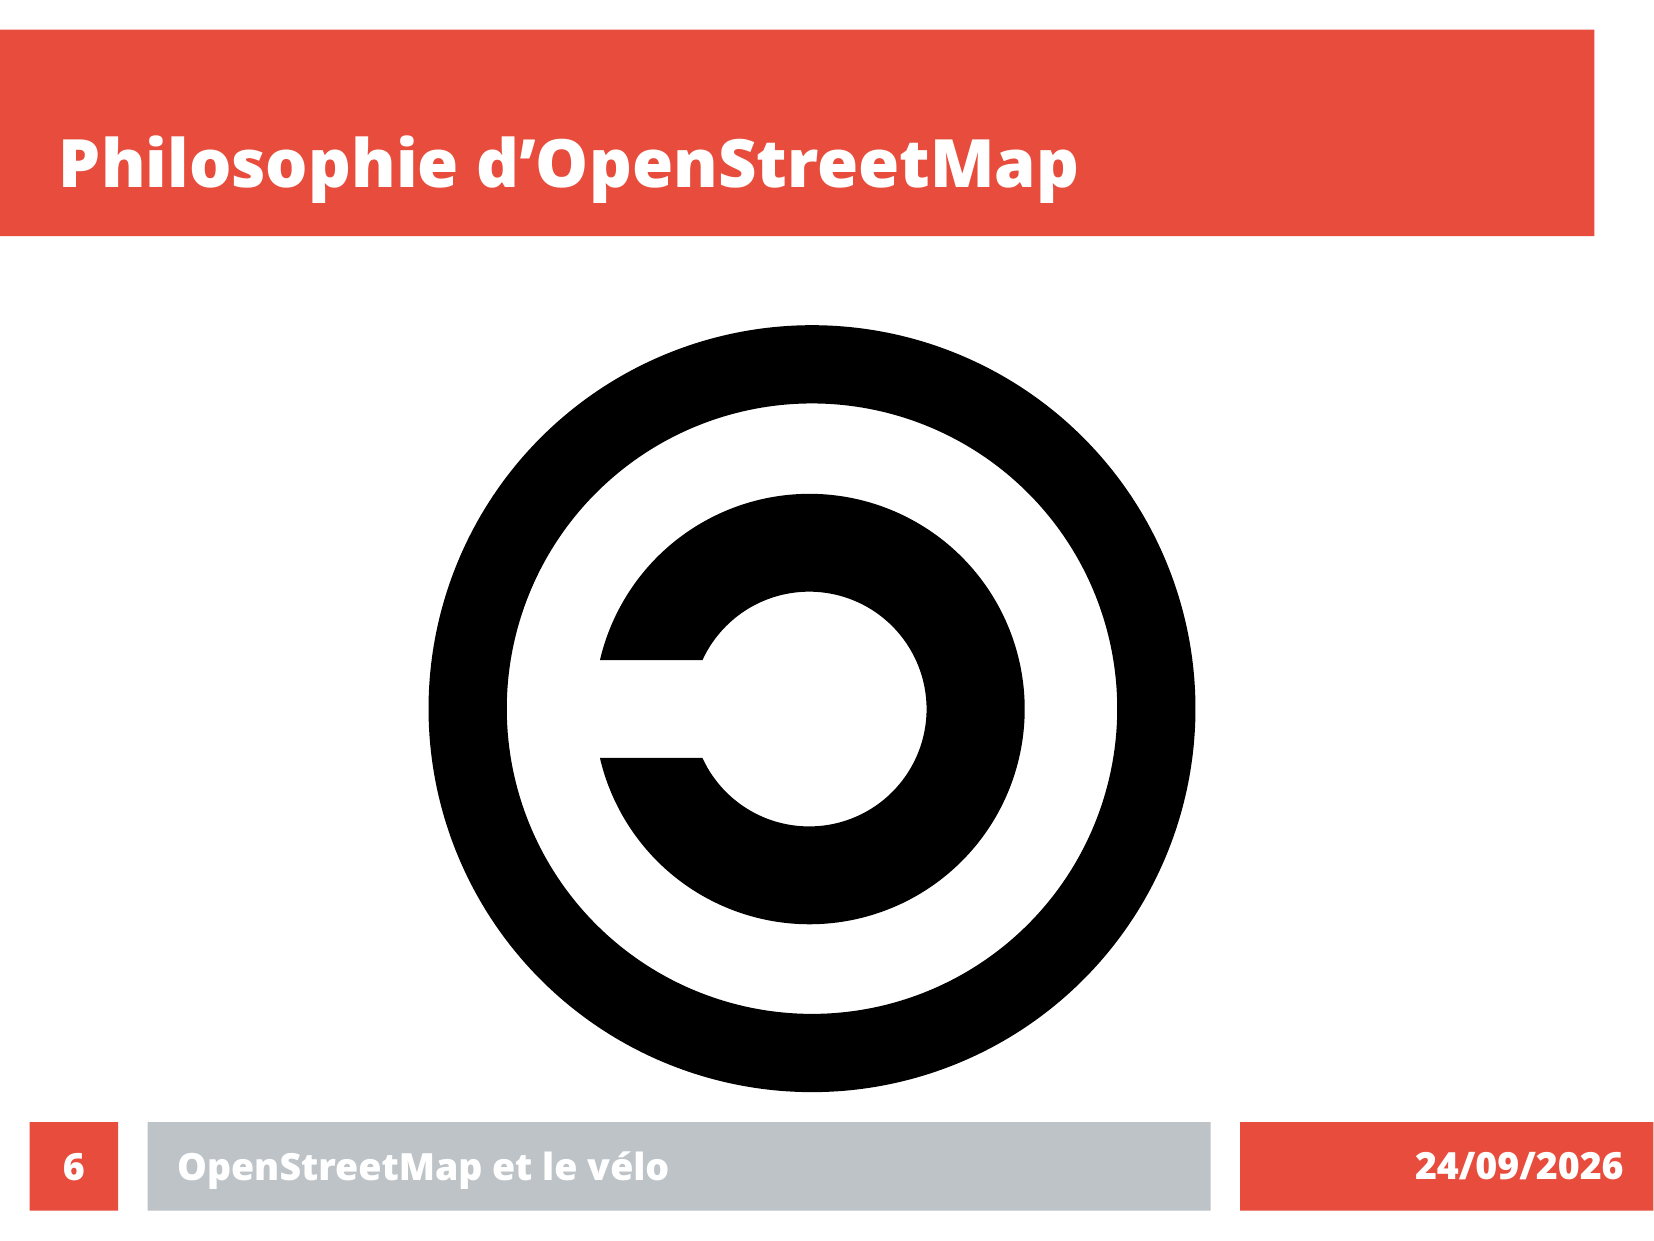

# Philosophie d’OpenStreetMap
6
OpenStreetMap et le vélo